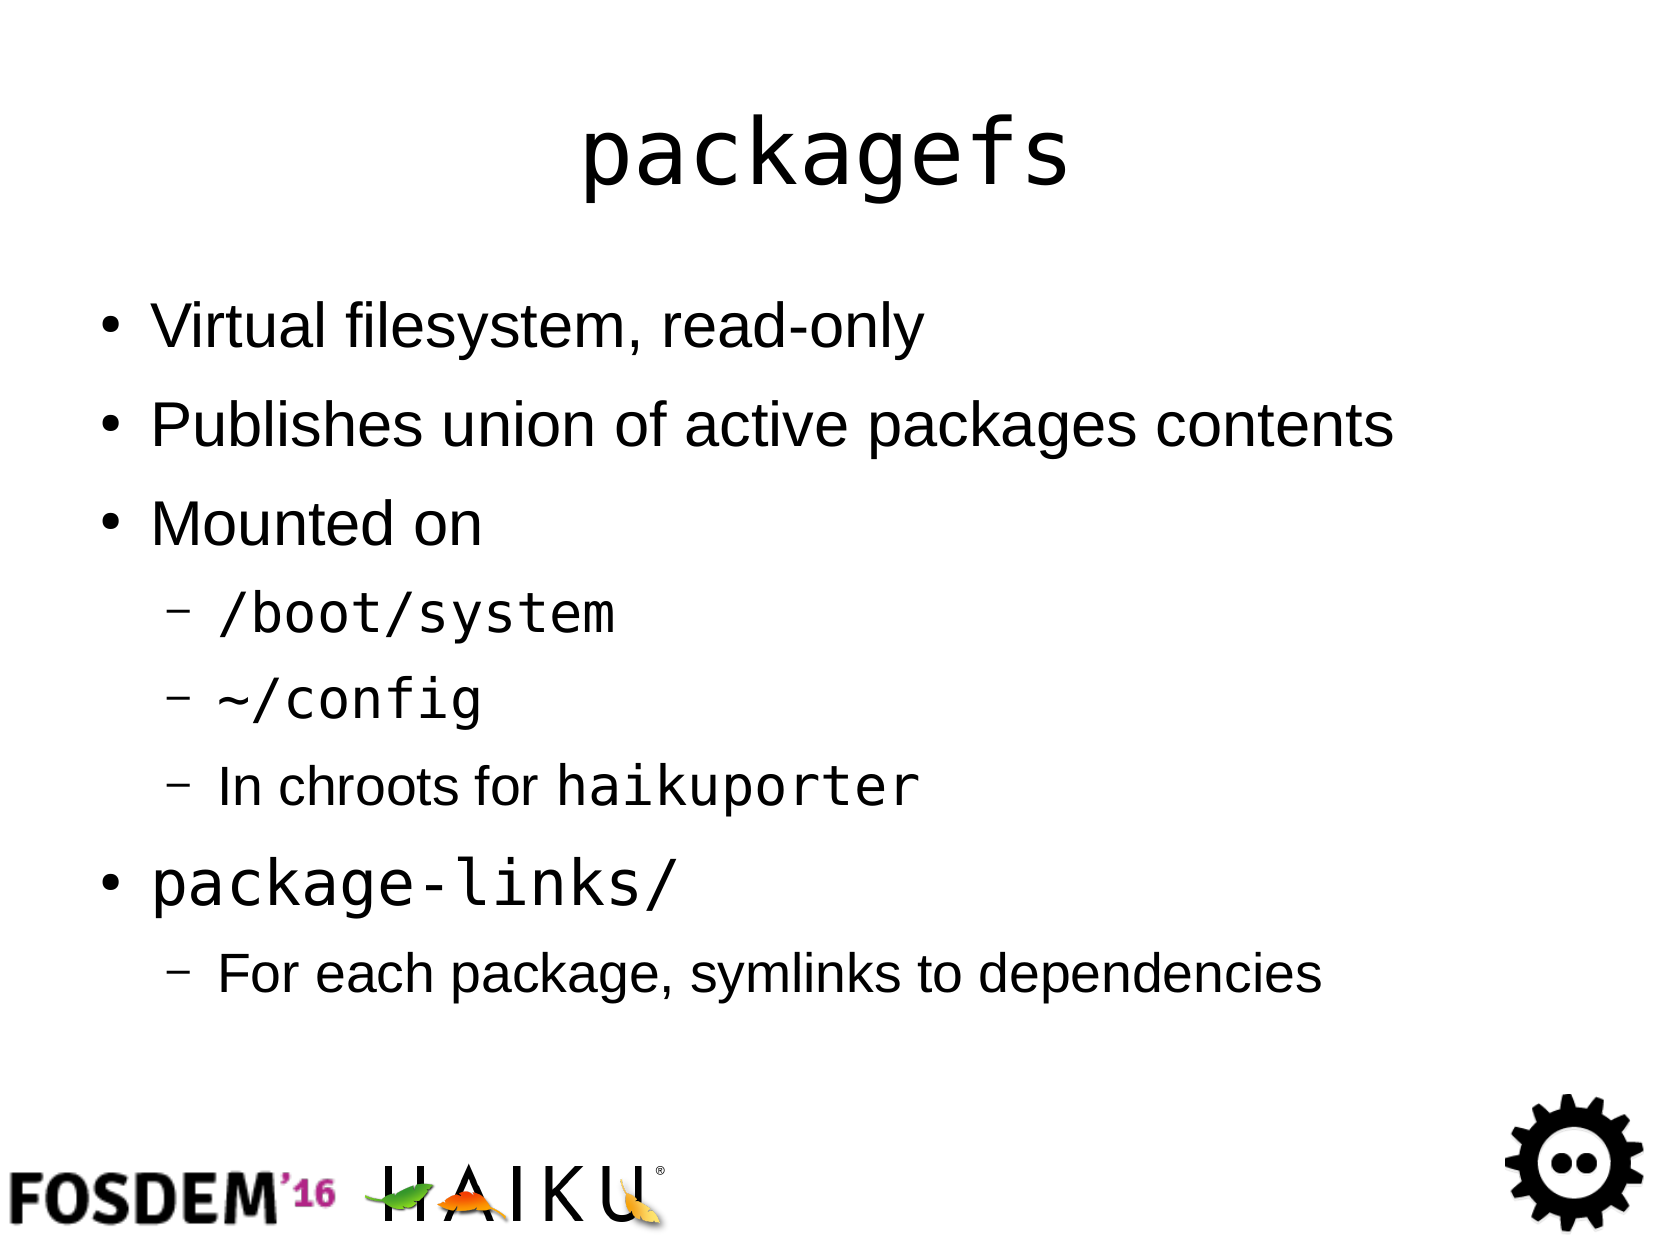

# packagefs
Virtual filesystem, read-only
Publishes union of active packages contents
Mounted on
/boot/system
~/config
In chroots for haikuporter
package-links/
For each package, symlinks to dependencies